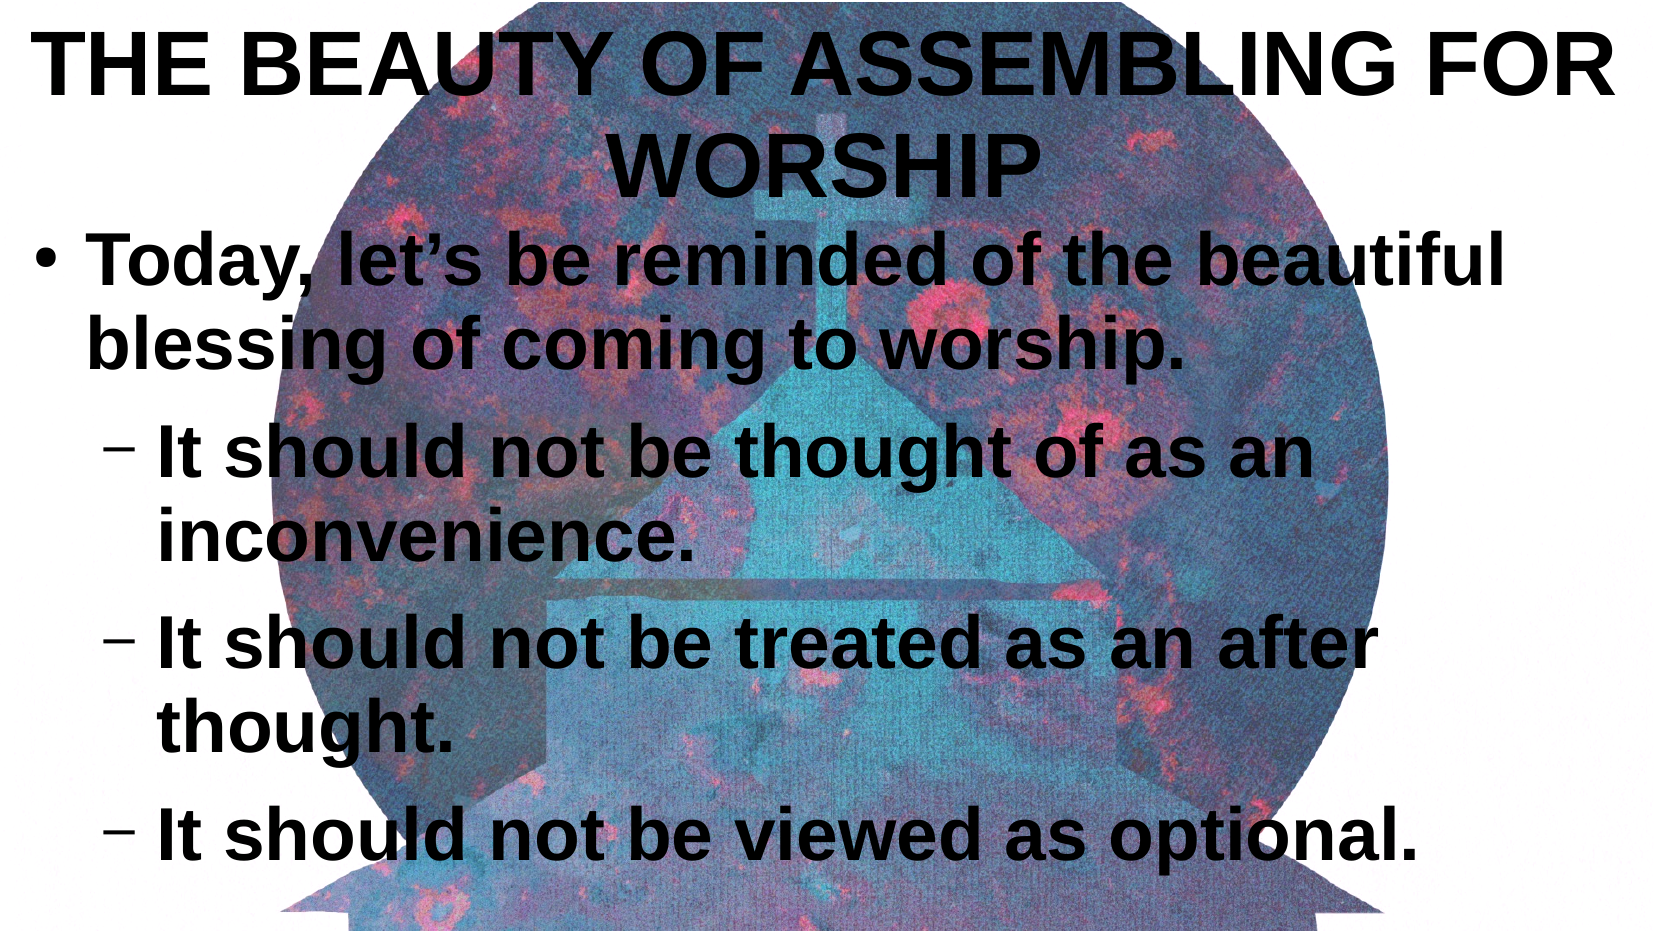

# THE BEAUTY OF ASSEMBLING FOR WORSHIP
Today, let’s be reminded of the beautiful blessing of coming to worship.
It should not be thought of as an inconvenience.
It should not be treated as an after thought.
It should not be viewed as optional.